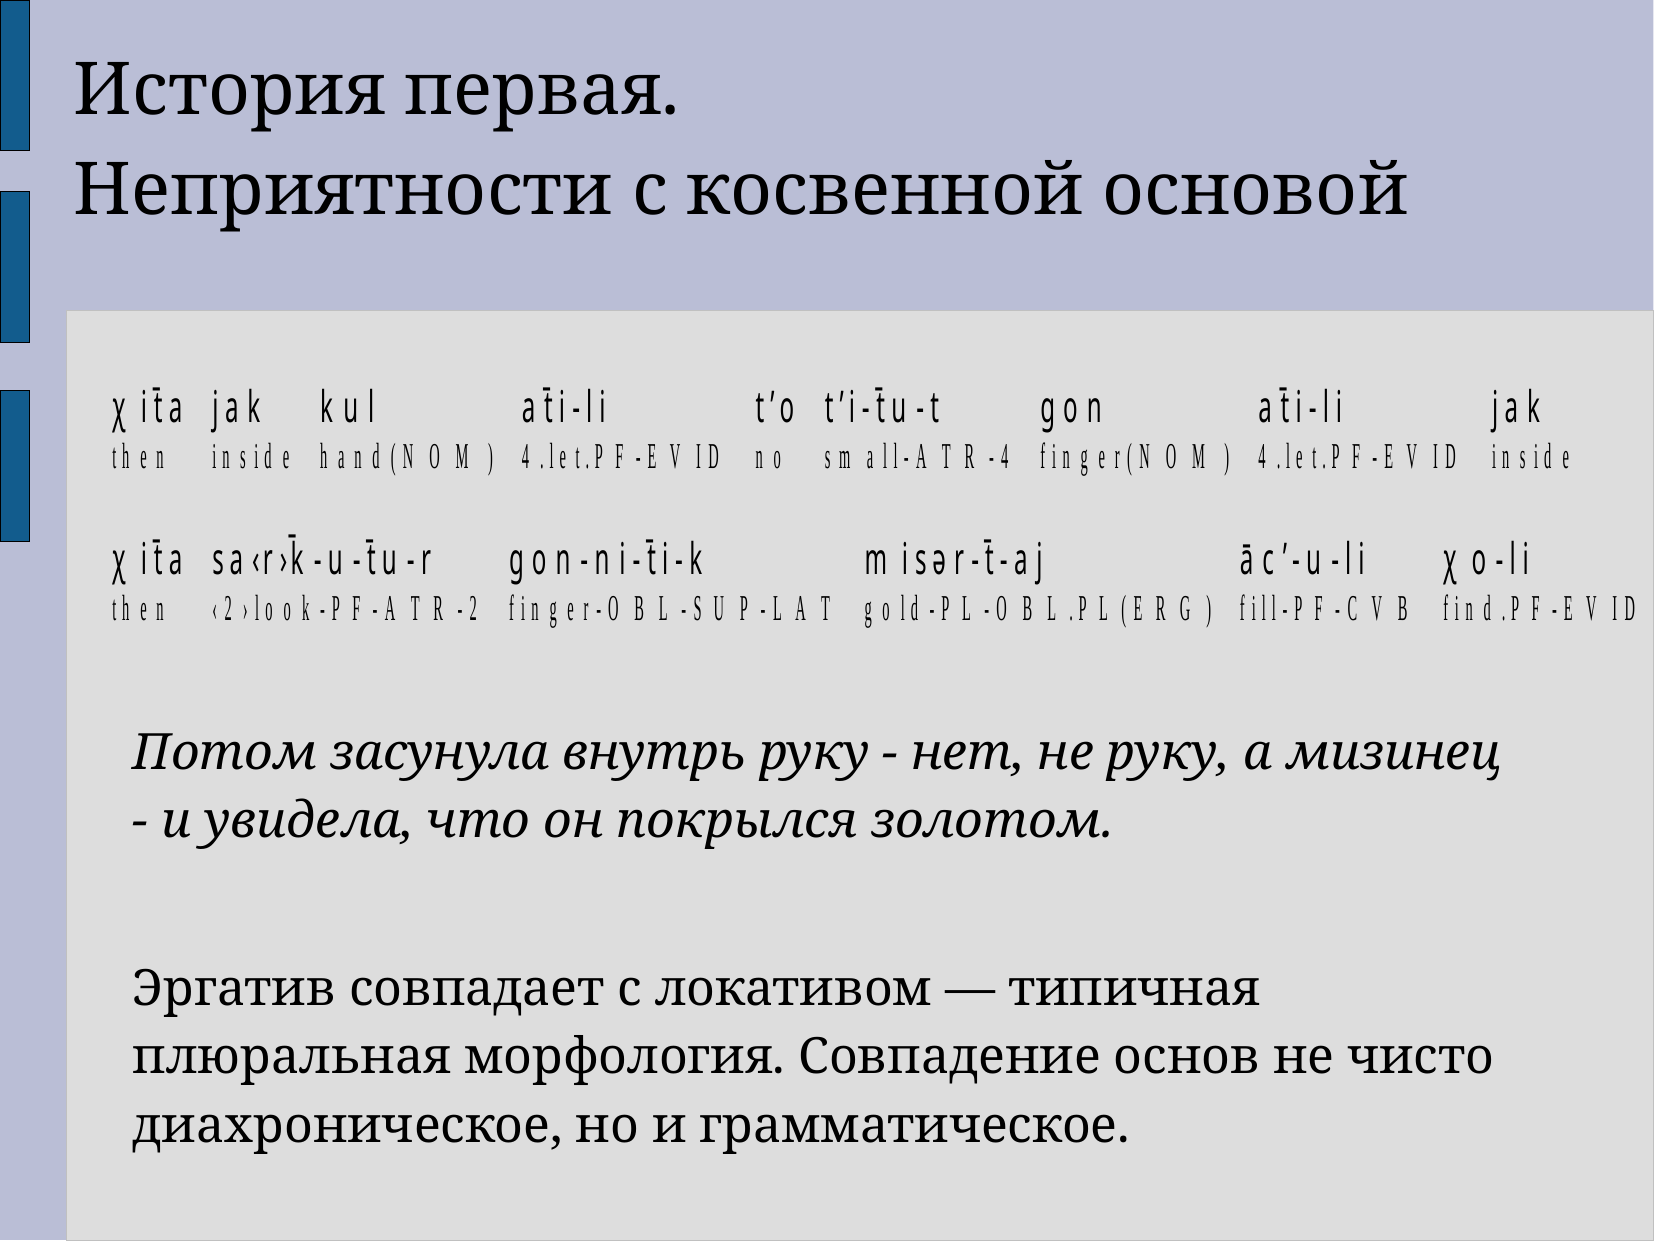

История первая.
Неприятности с косвенной основой
Потом засунула внутрь руку - нет, не руку, а мизинец - и увидела, что он покрылся золотом.
Эргатив совпадает с локативом — типичная плюральная морфология. Совпадение основ не чисто диахроническое, но и грамматическое.